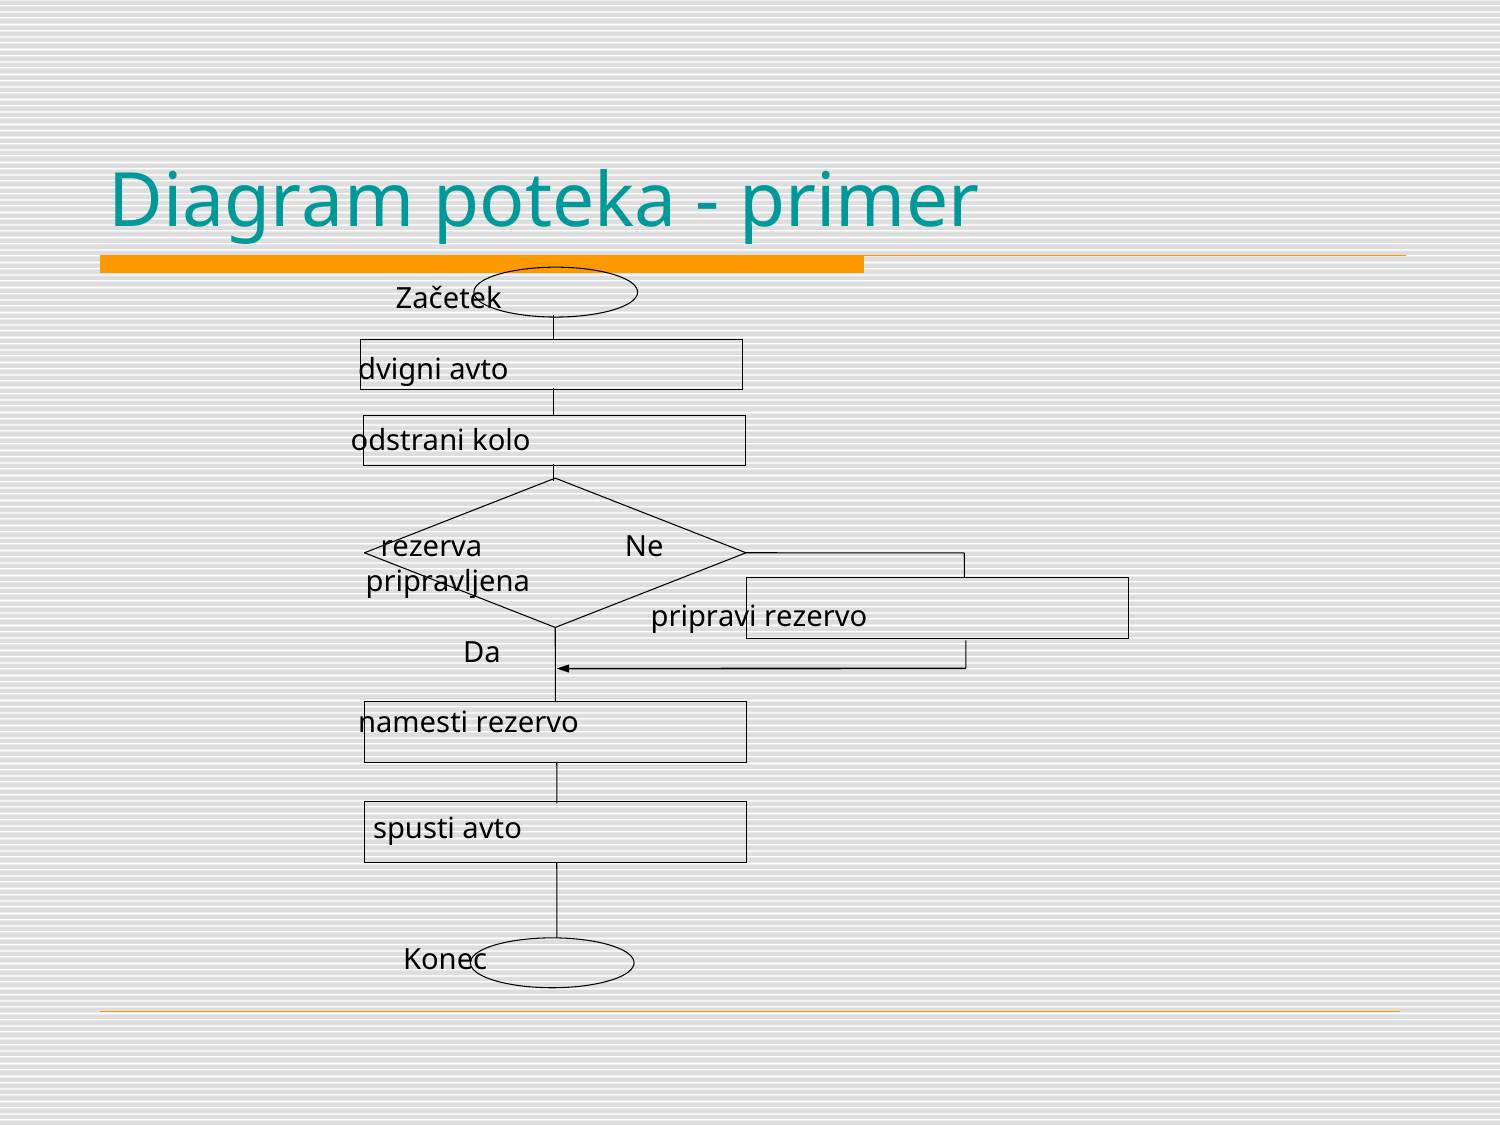

# Diagram poteka - primer
 Začetek
 dvigni avto
 odstrani kolo
 rezerva Ne
 pripravljena
 pripravi rezervo
 Da
 namesti rezervo
 spusti avto
 Konec